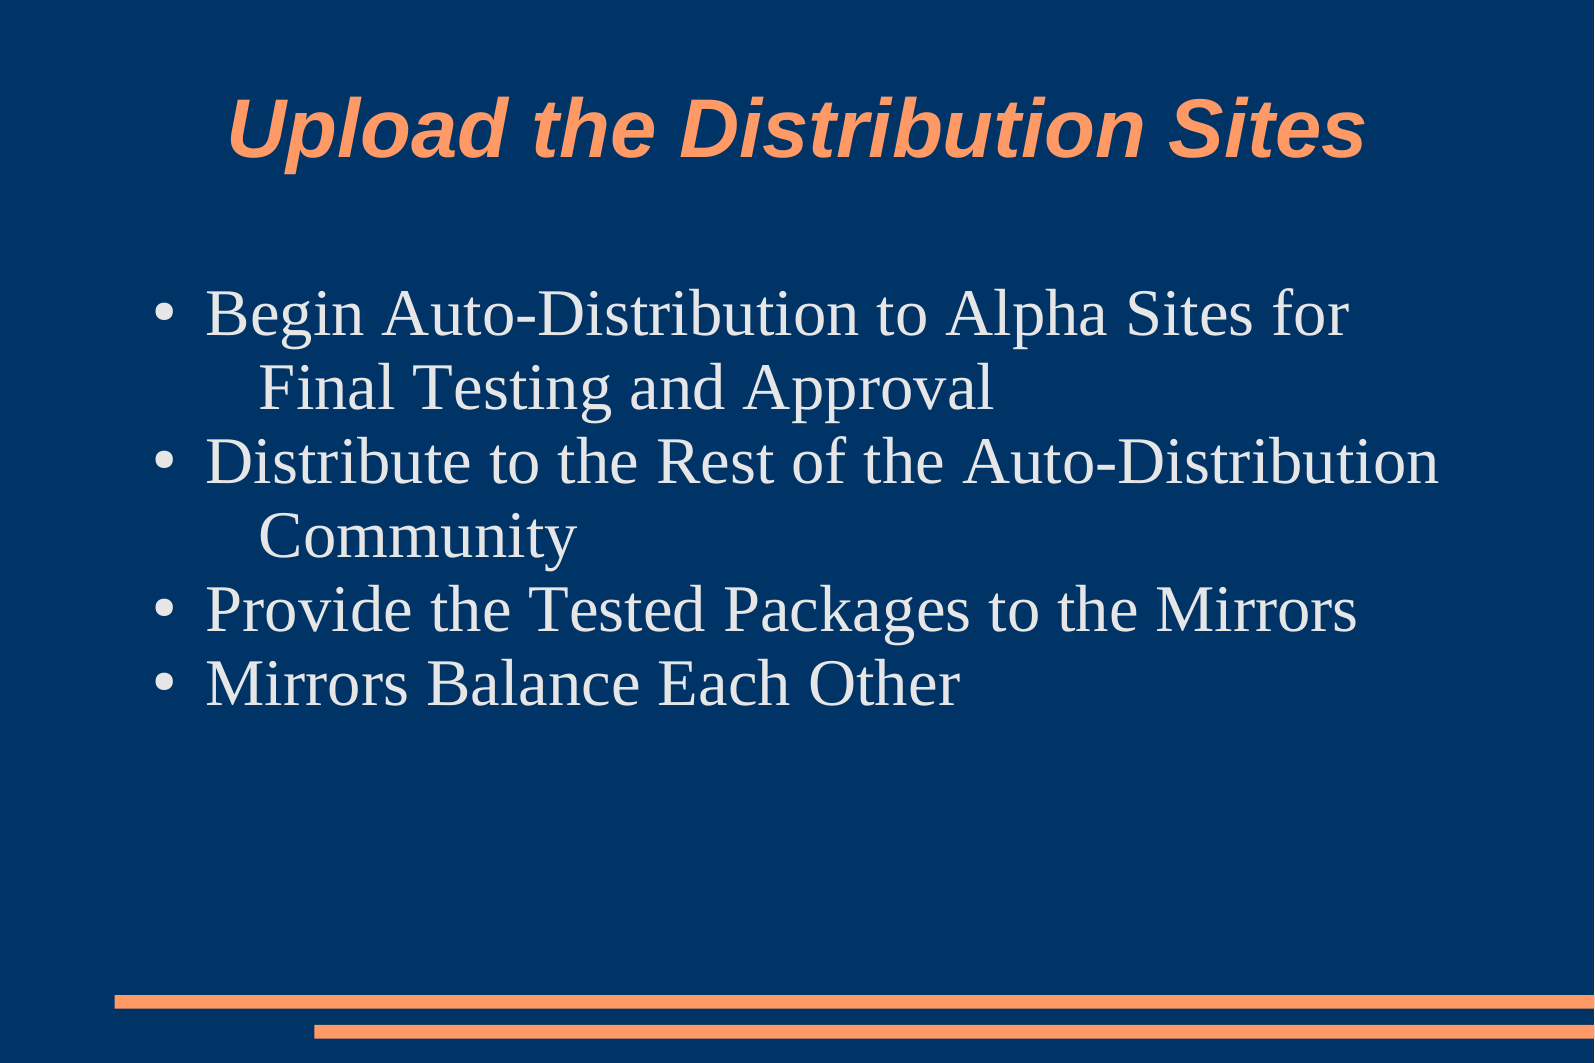

# Upload the Distribution Sites
Begin Auto-Distribution to Alpha Sites for Final Testing and Approval
Distribute to the Rest of the Auto-Distribution Community
Provide the Tested Packages to the Mirrors
Mirrors Balance Each Other